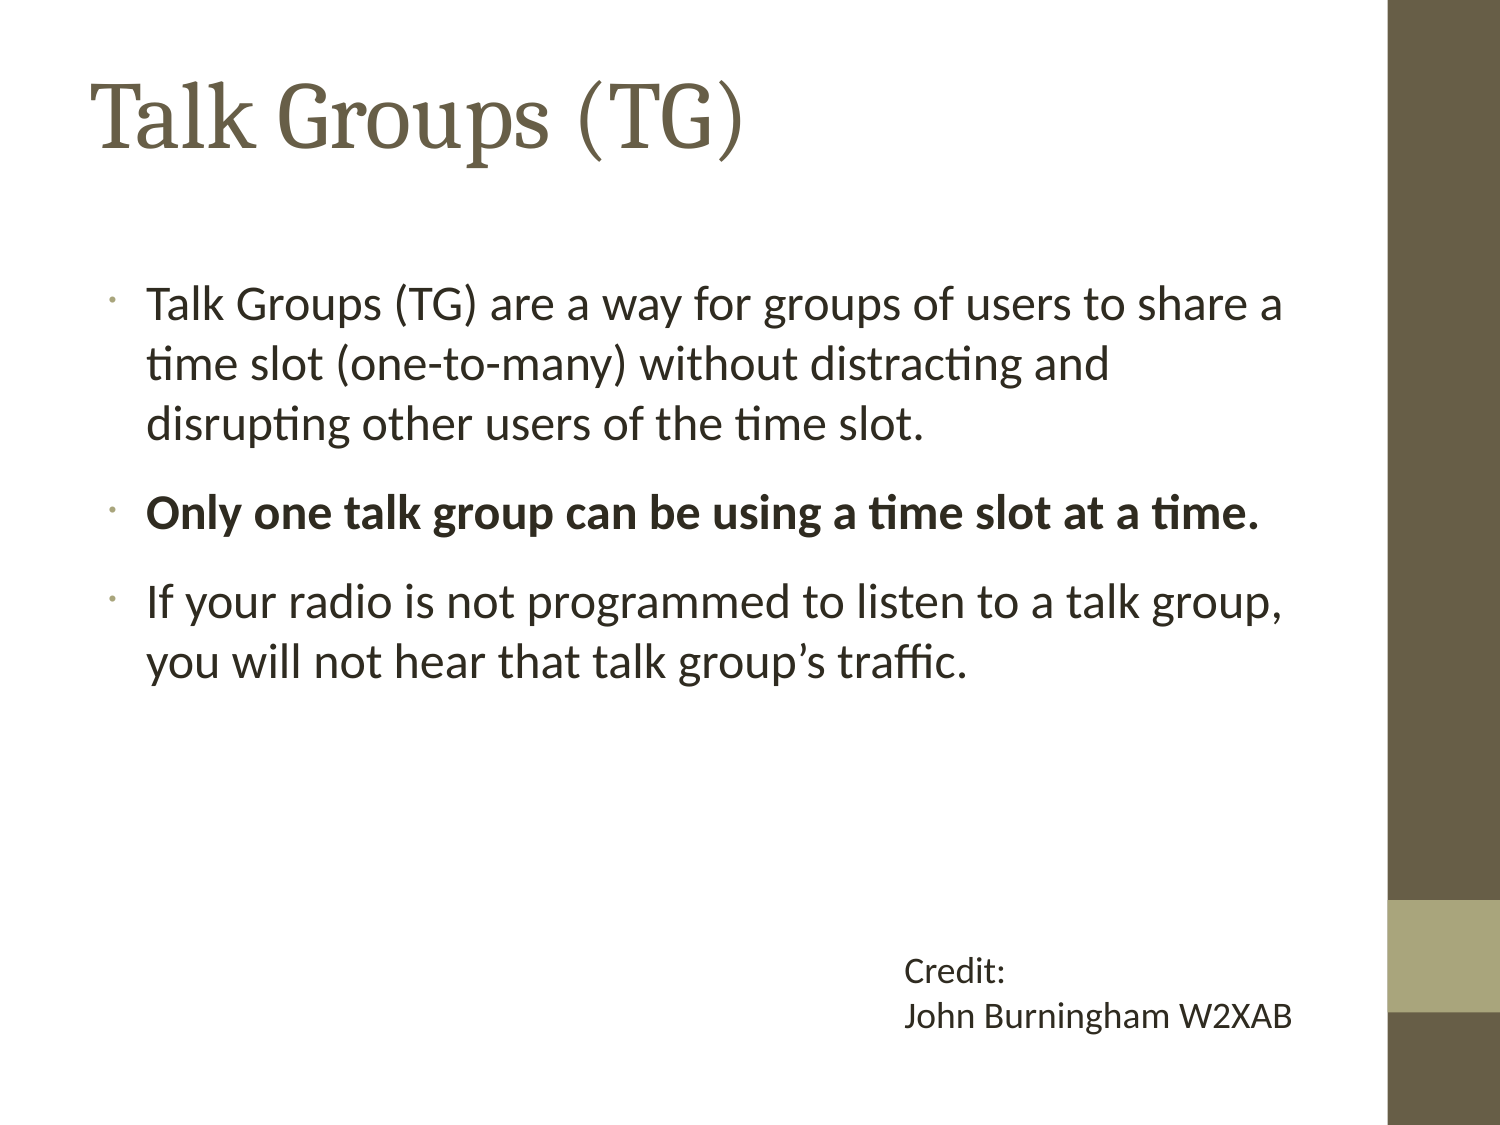

# Talk Groups (TG)
Talk Groups (TG) are a way for groups of users to share a time slot (one-to-many) without distracting and disrupting other users of the time slot.
Only one talk group can be using a time slot at a time.
If your radio is not programmed to listen to a talk group, you will not hear that talk group’s traffic.
Credit:
John Burningham W2XAB